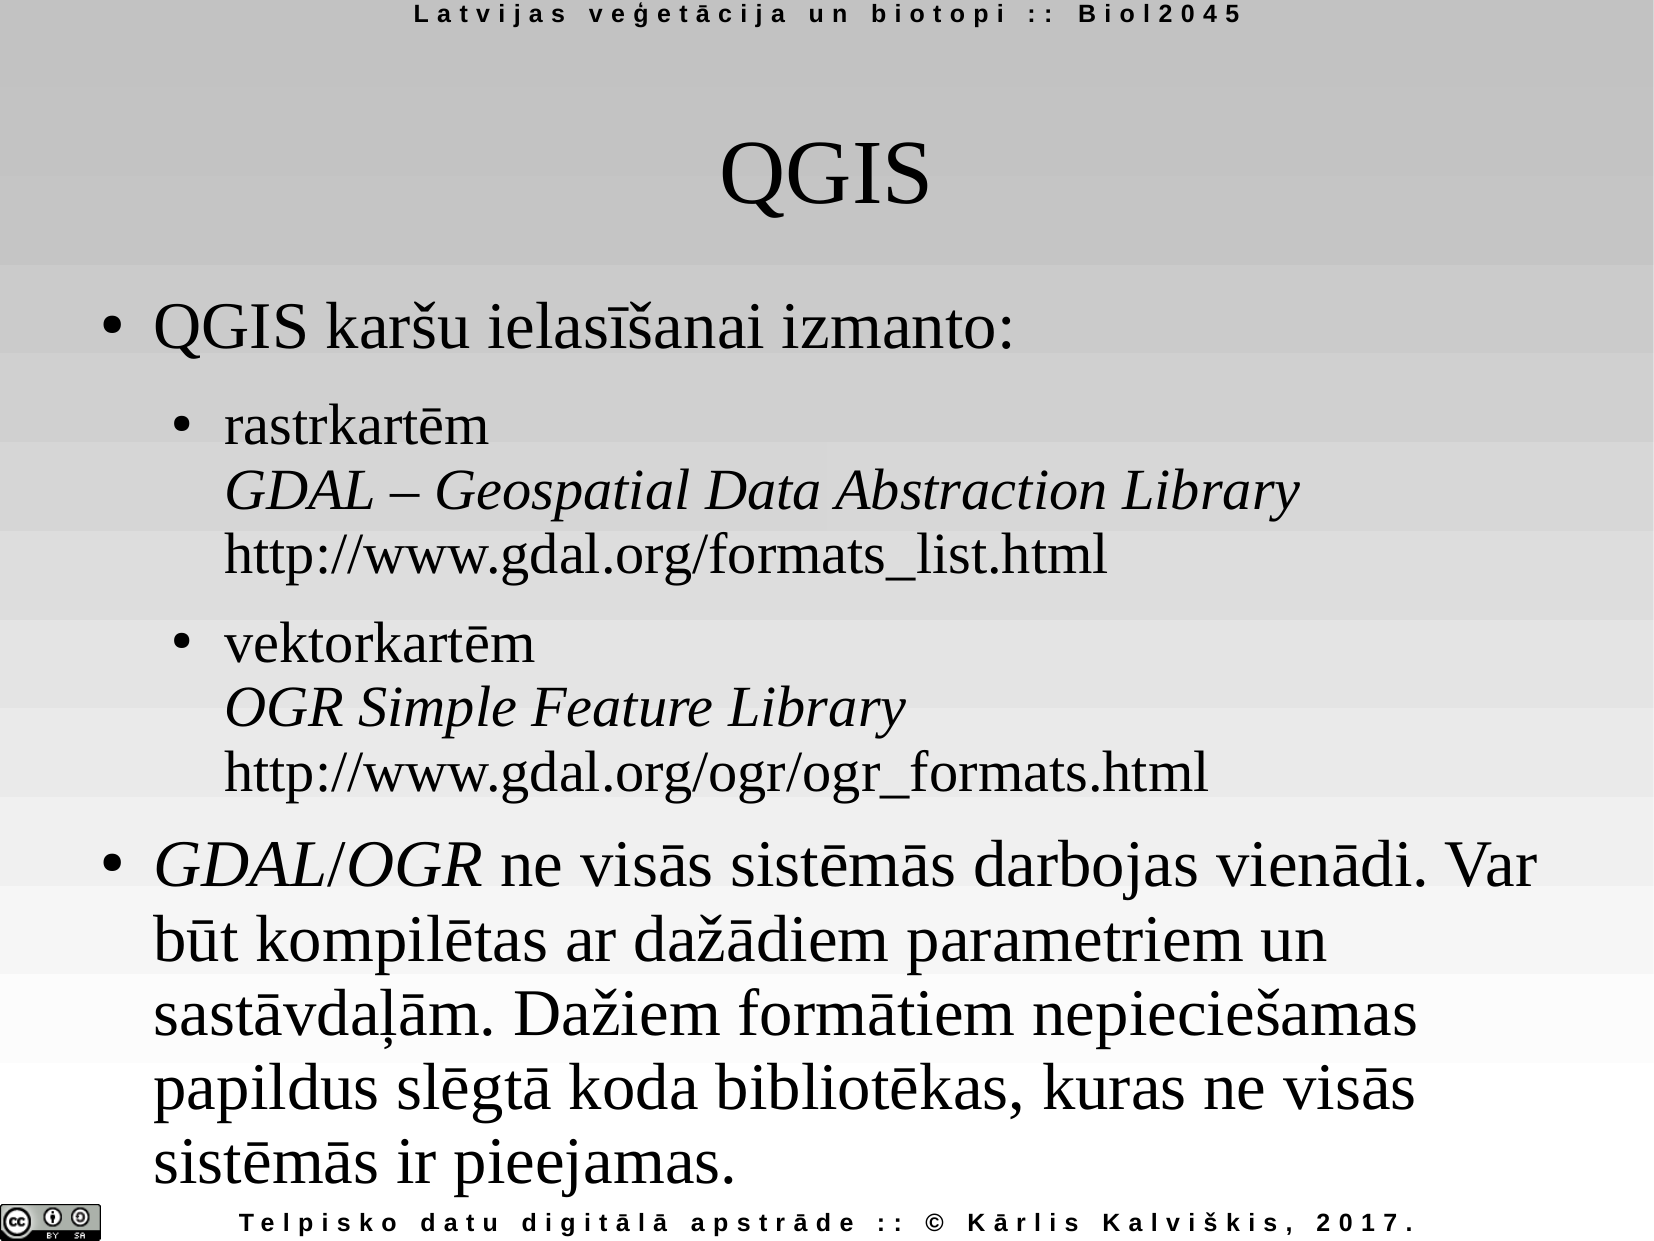

# QGIS
QGIS karšu ielasīšanai izmanto:
rastrkartēm
GDAL – Geospatial Data Abstraction Library
http://www.gdal.org/formats_list.html
vektorkartēm
OGR Simple Feature Library
http://www.gdal.org/ogr/ogr_formats.html
GDAL/OGR ne visās sistēmās darbojas vienādi. Var būt kompilētas ar dažādiem parametriem un sastāvdaļām. Dažiem formātiem nepieciešamas papildus slēgtā koda bibliotēkas, kuras ne visās sistēmās ir pieejamas.